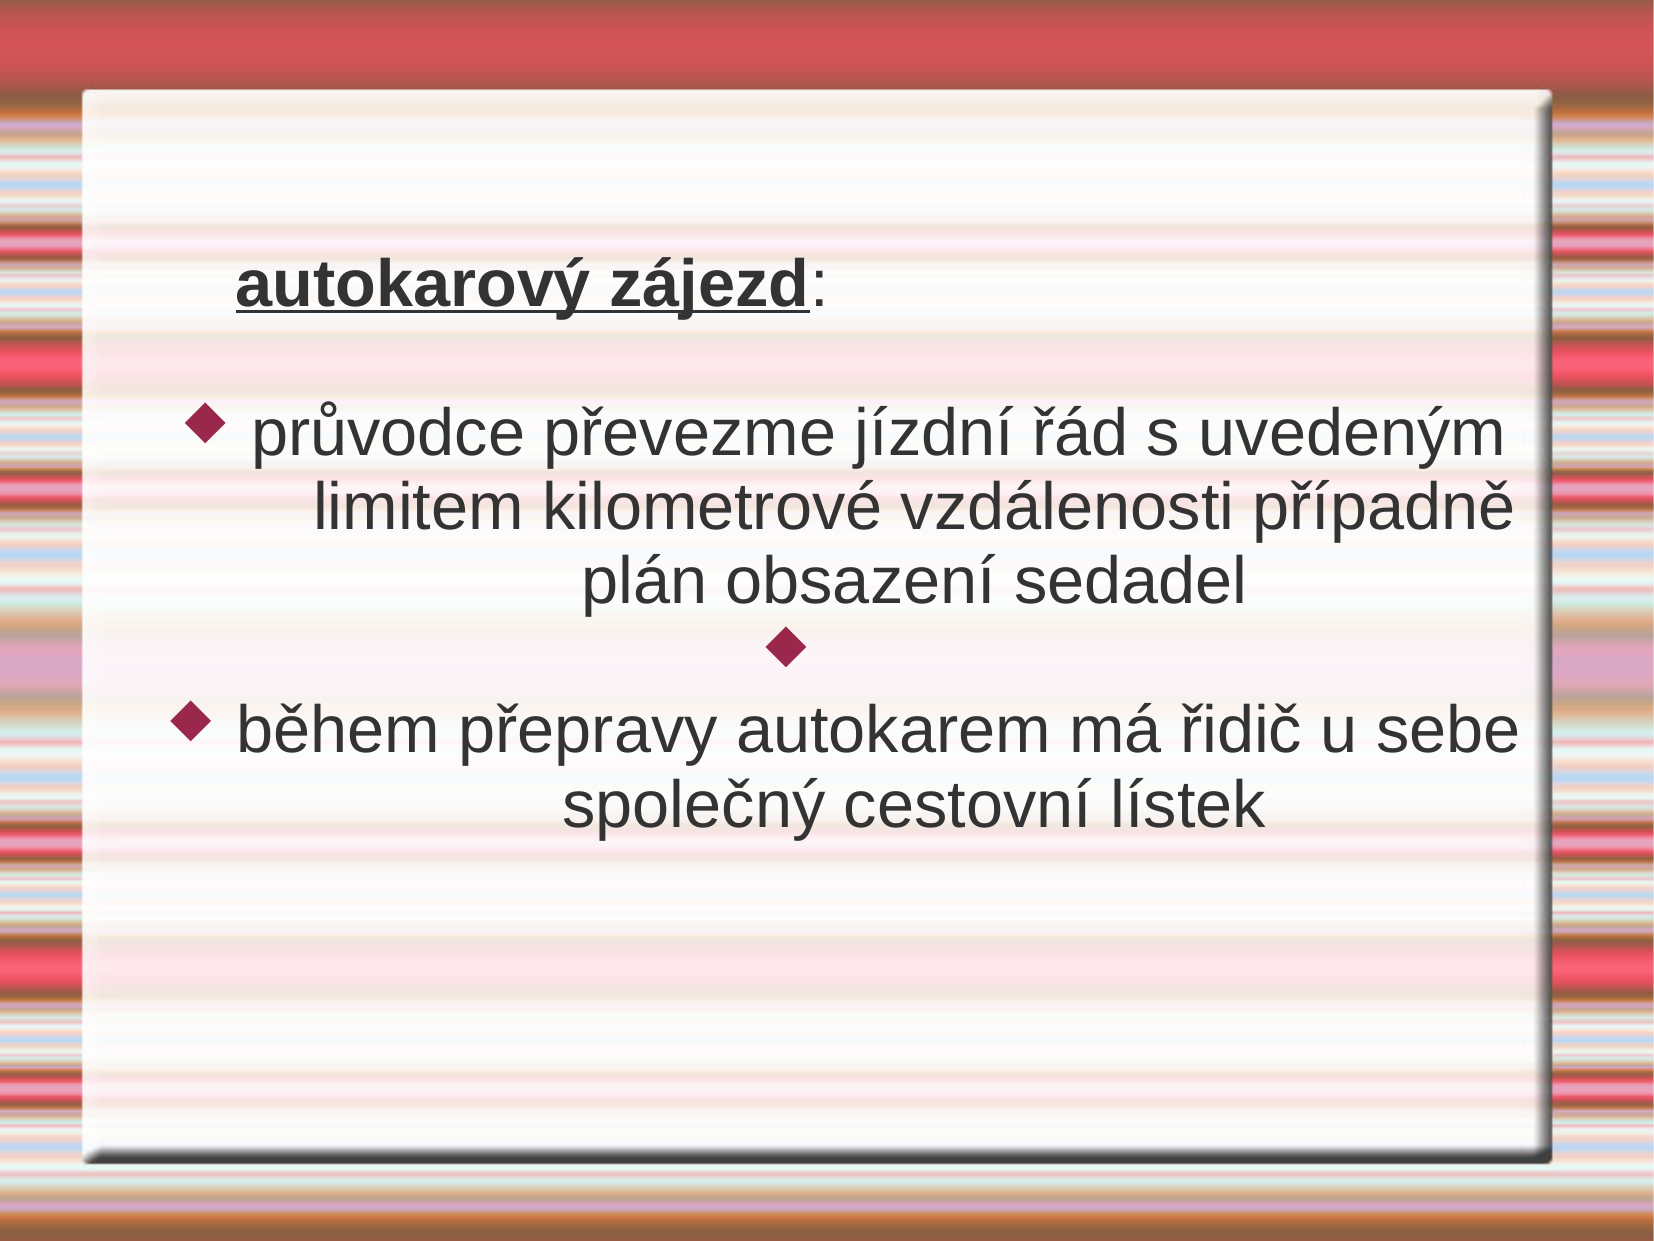

# autokarový zájezd:
průvodce převezme jízdní řád s uvedeným limitem kilometrové vzdálenosti případně plán obsazení sedadel
během přepravy autokarem má řidič u sebe společný cestovní lístek